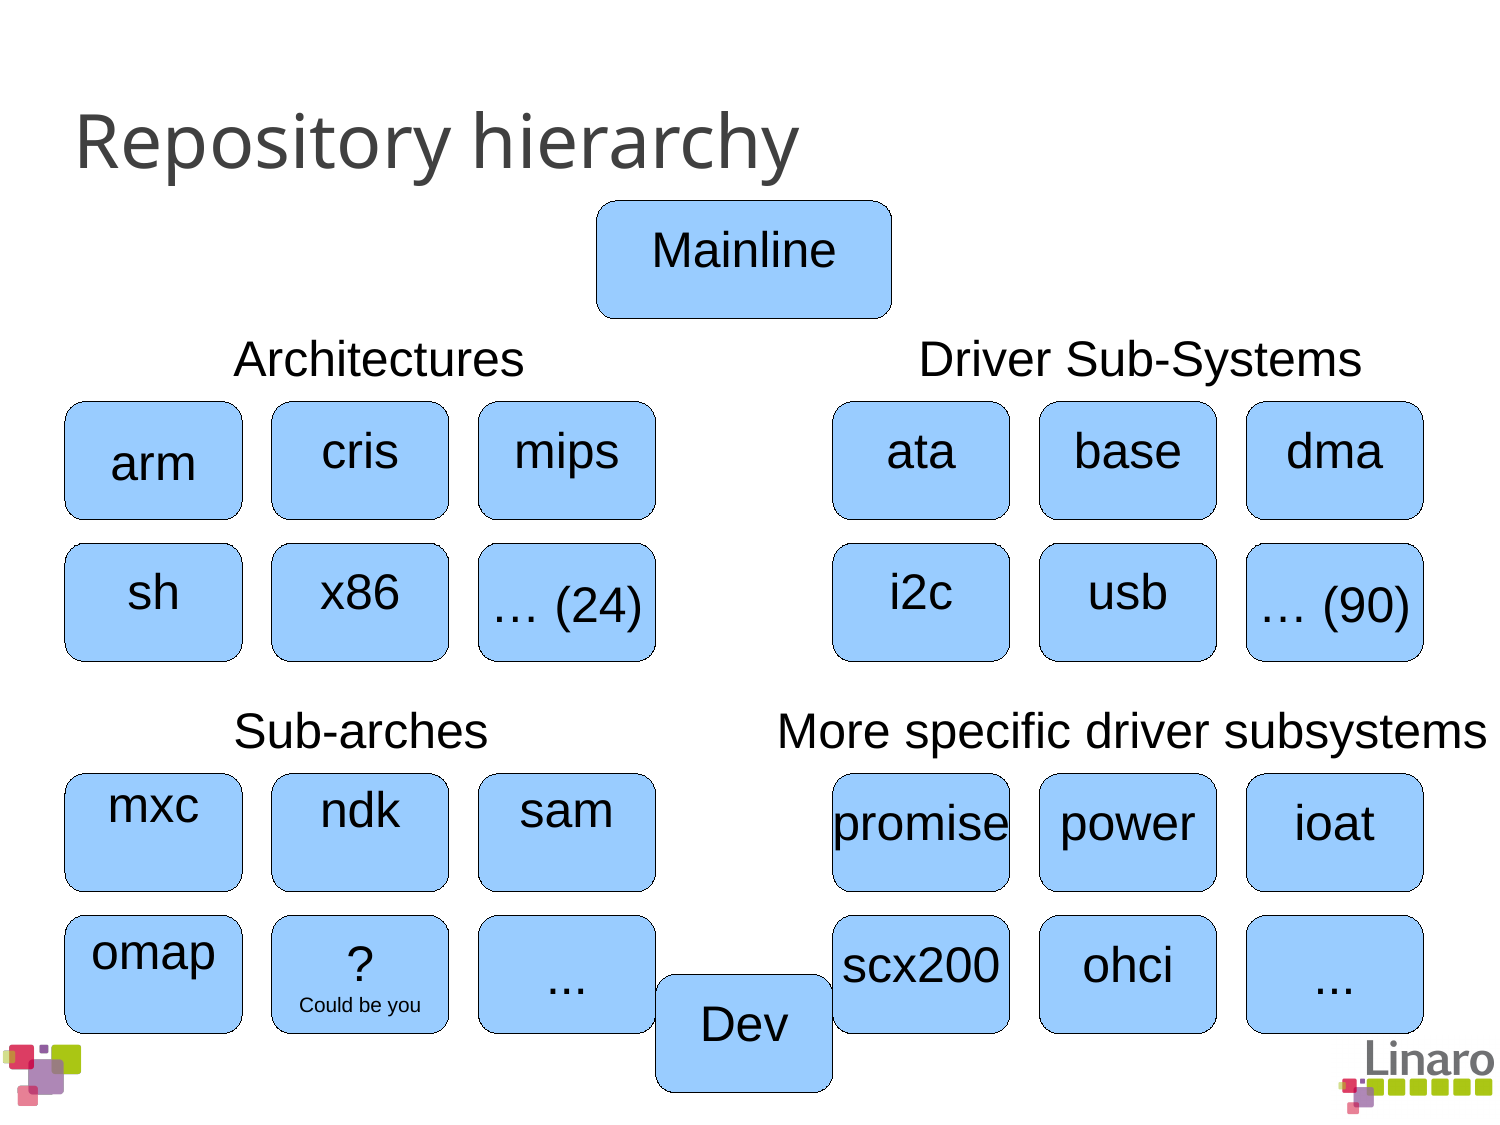

# Repository hierarchy
Mainline
Architectures
Driver Sub-Systems
arm
cris
mips
ata
base
dma
sh
x86
… (24)
i2c
usb
… (90)
Sub-arches
More specific driver subsystems
mxc
ndk
sam
promise
power
ioat
omap
?
Could be you
...
scx200
ohci
...
Dev